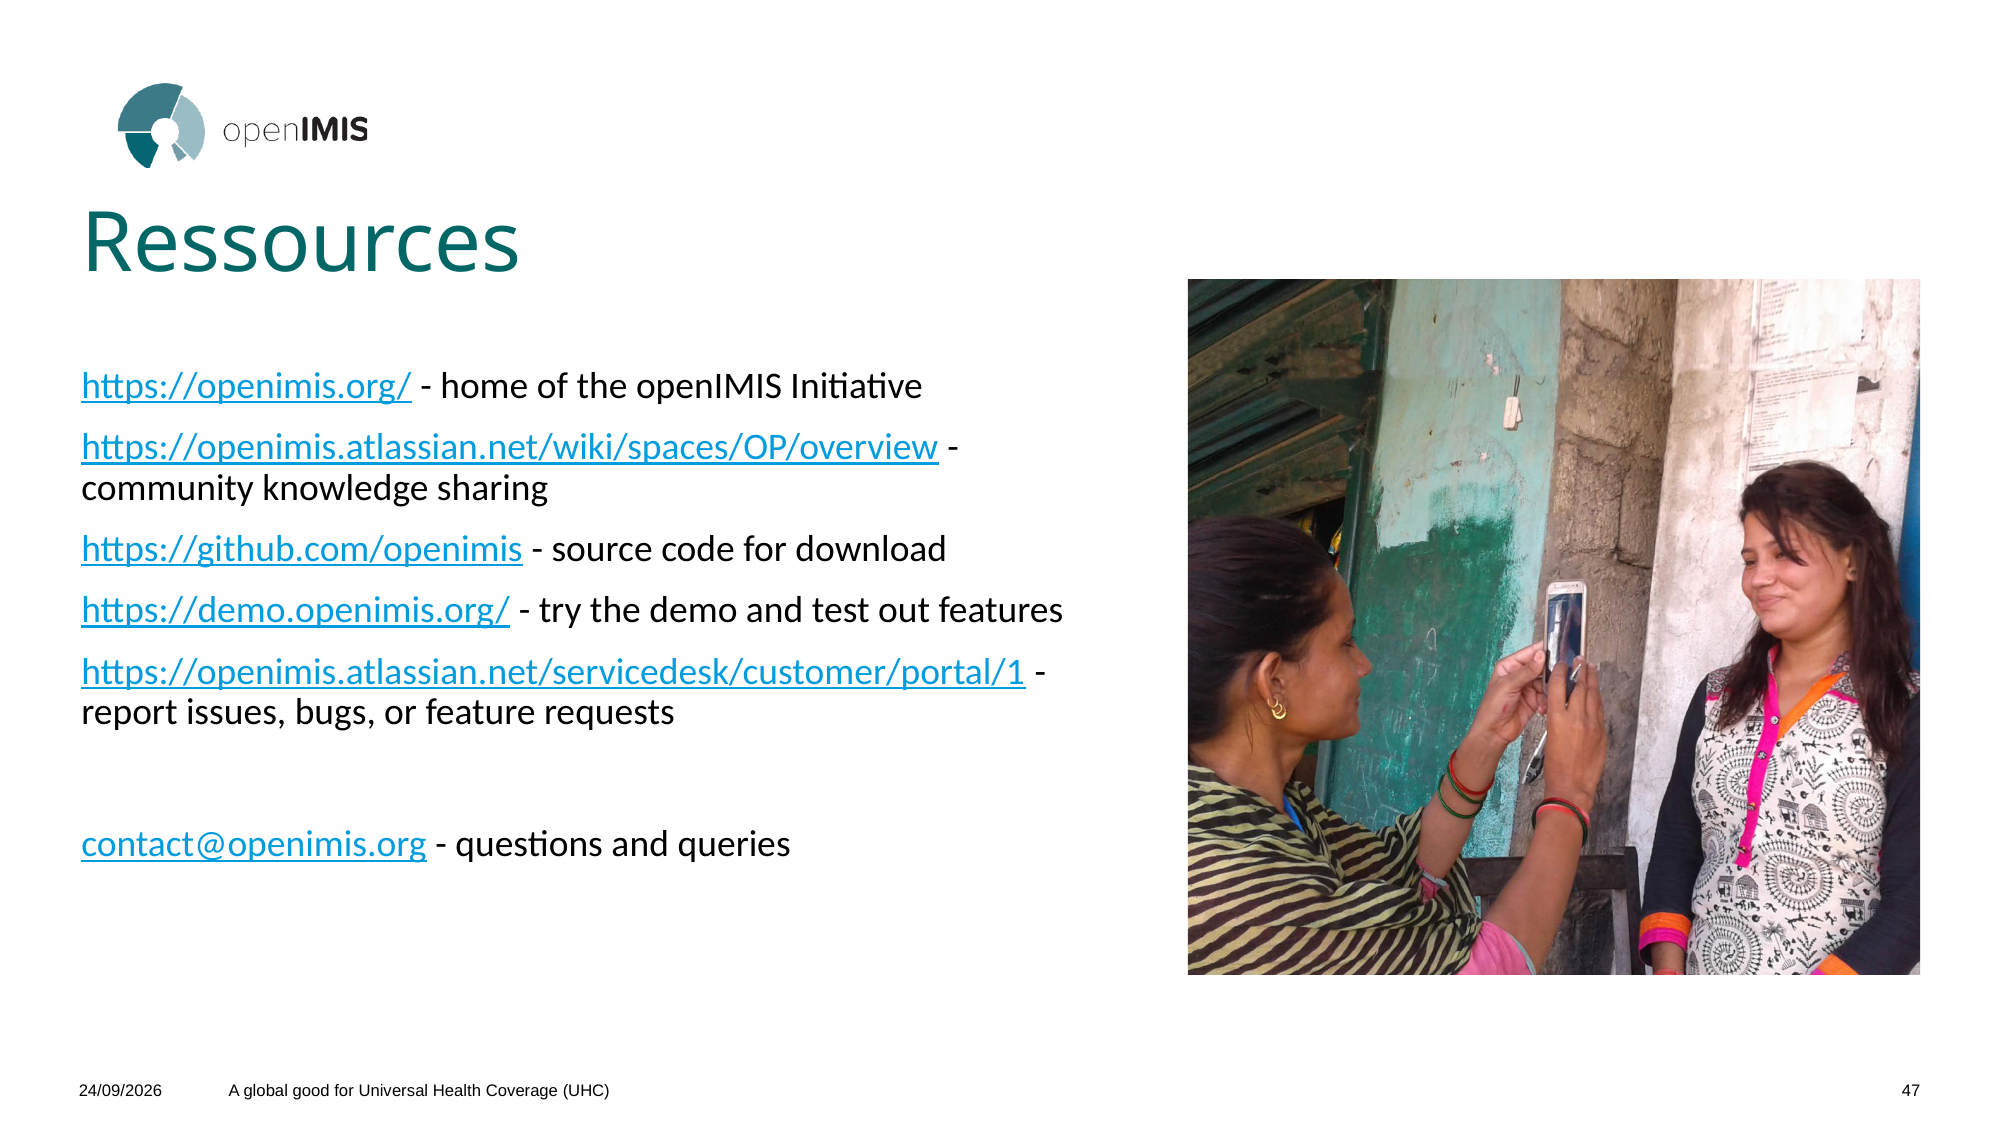

# Ressources
https://openimis.org/ - home of the openIMIS Initiative
https://openimis.atlassian.net/wiki/spaces/OP/overview - community knowledge sharing
https://github.com/openimis - source code for download
https://demo.openimis.org/ - try the demo and test out features
https://openimis.atlassian.net/servicedesk/customer/portal/1 - report issues, bugs, or feature requests
contact@openimis.org - questions and queries
A global good for Universal Health Coverage (UHC)